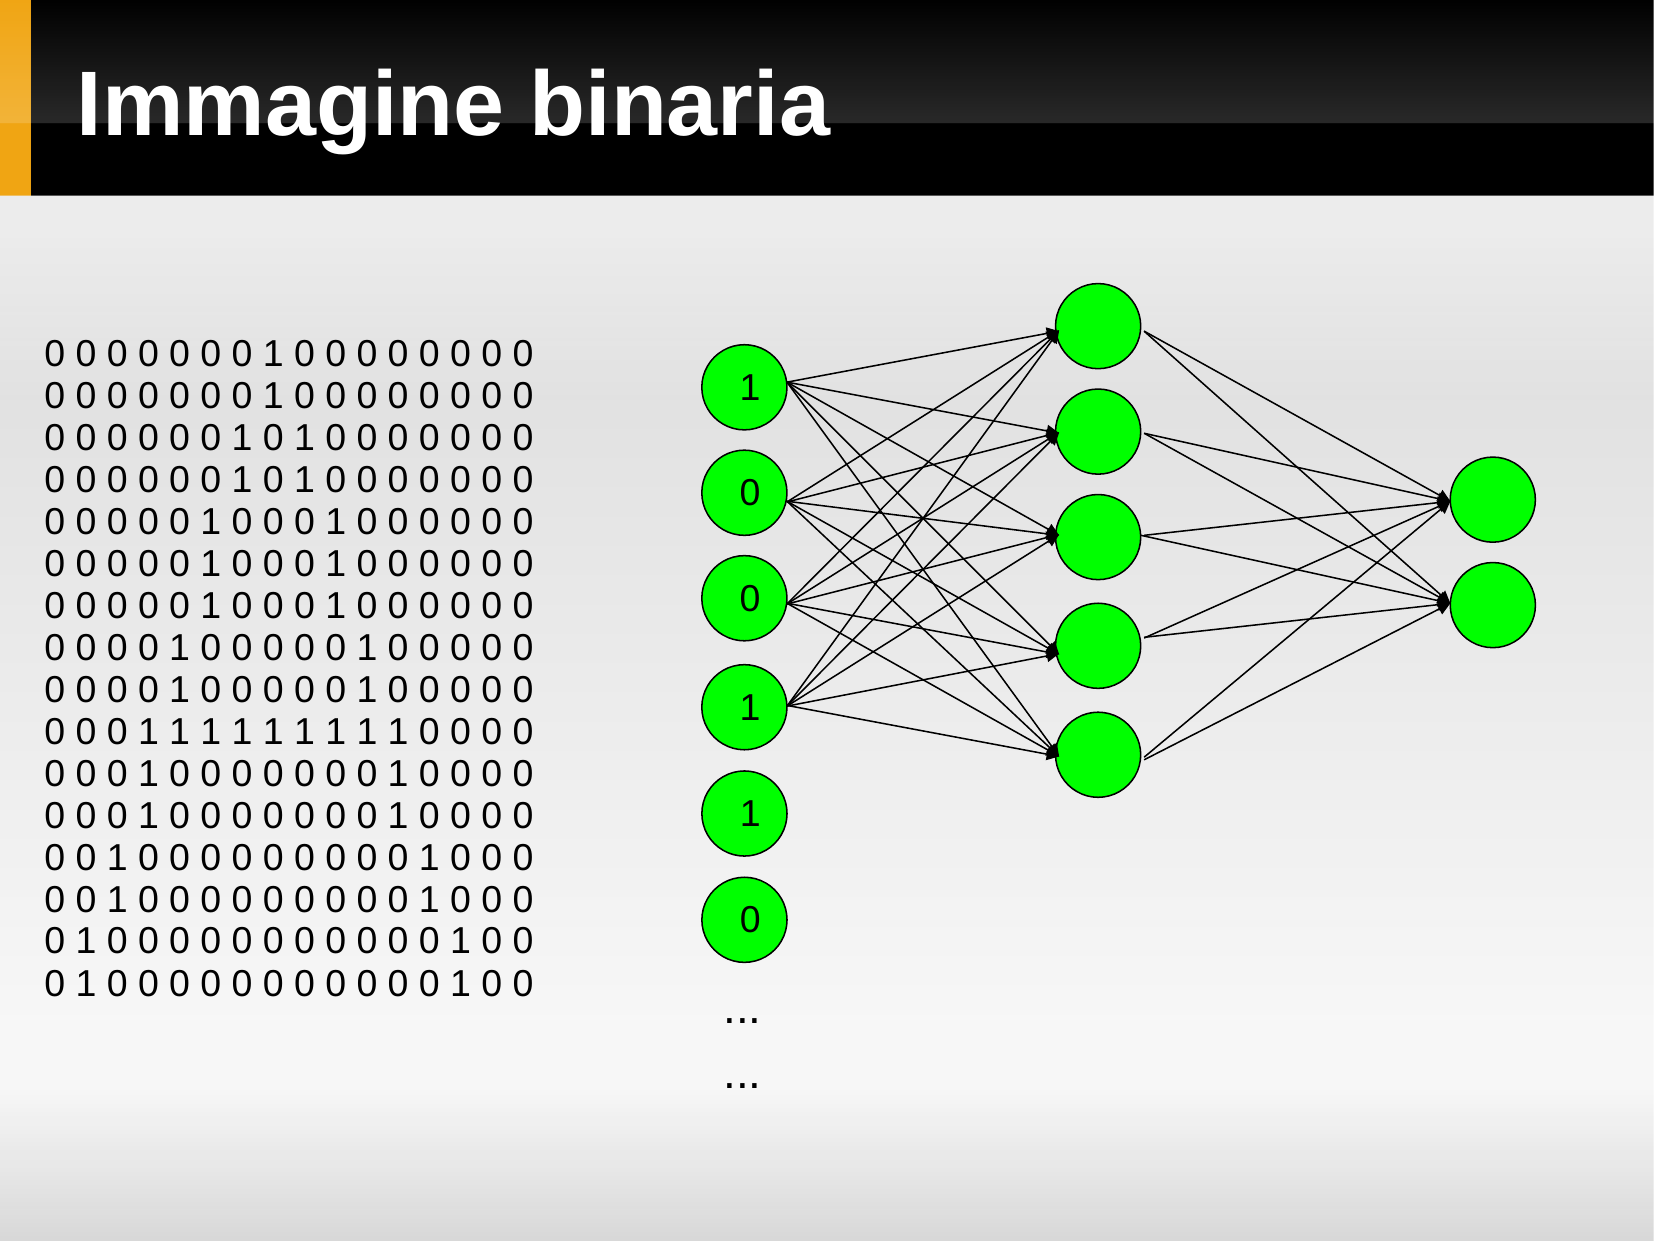

# Immagine binaria
0 0 0 0 0 0 0 1 0 0 0 0 0 0 0 0 0 0 0 0 0 0 0 1 0 0 0 0 0 0 0 0 0 0 0 0 0 0 1 0 1 0 0 0 0 0 0 0 0 0 0 0 0 0 1 0 1 0 0 0 0 0 0 0 0 0 0 0 0 1 0 0 0 1 0 0 0 0 0 0 0 0 0 0 0 1 0 0 0 1 0 0 0 0 0 0 0 0 0 0 0 1 0 0 0 1 0 0 0 0 0 0 0 0 0 0 1 0 0 0 0 0 1 0 0 0 0 0 0 0 0 0 1 0 0 0 0 0 1 0 0 0 0 0 0 0 0 1 1 1 1 1 1 1 1 1 0 0 0 0 0 0 0 1 0 0 0 0 0 0 0 1 0 0 0 0 0 0 0 1 0 0 0 0 0 0 0 1 0 0 0 0 0 0 1 0 0 0 0 0 0 0 0 0 1 0 0 0 0 0 1 0 0 0 0 0 0 0 0 0 1 0 0 0 0 1 0 0 0 0 0 0 0 0 0 0 0 1 0 0 0 1 0 0 0 0 0 0 0 0 0 0 0 1 0 0
 1
 0
 0
 1
 1
 0
...
...